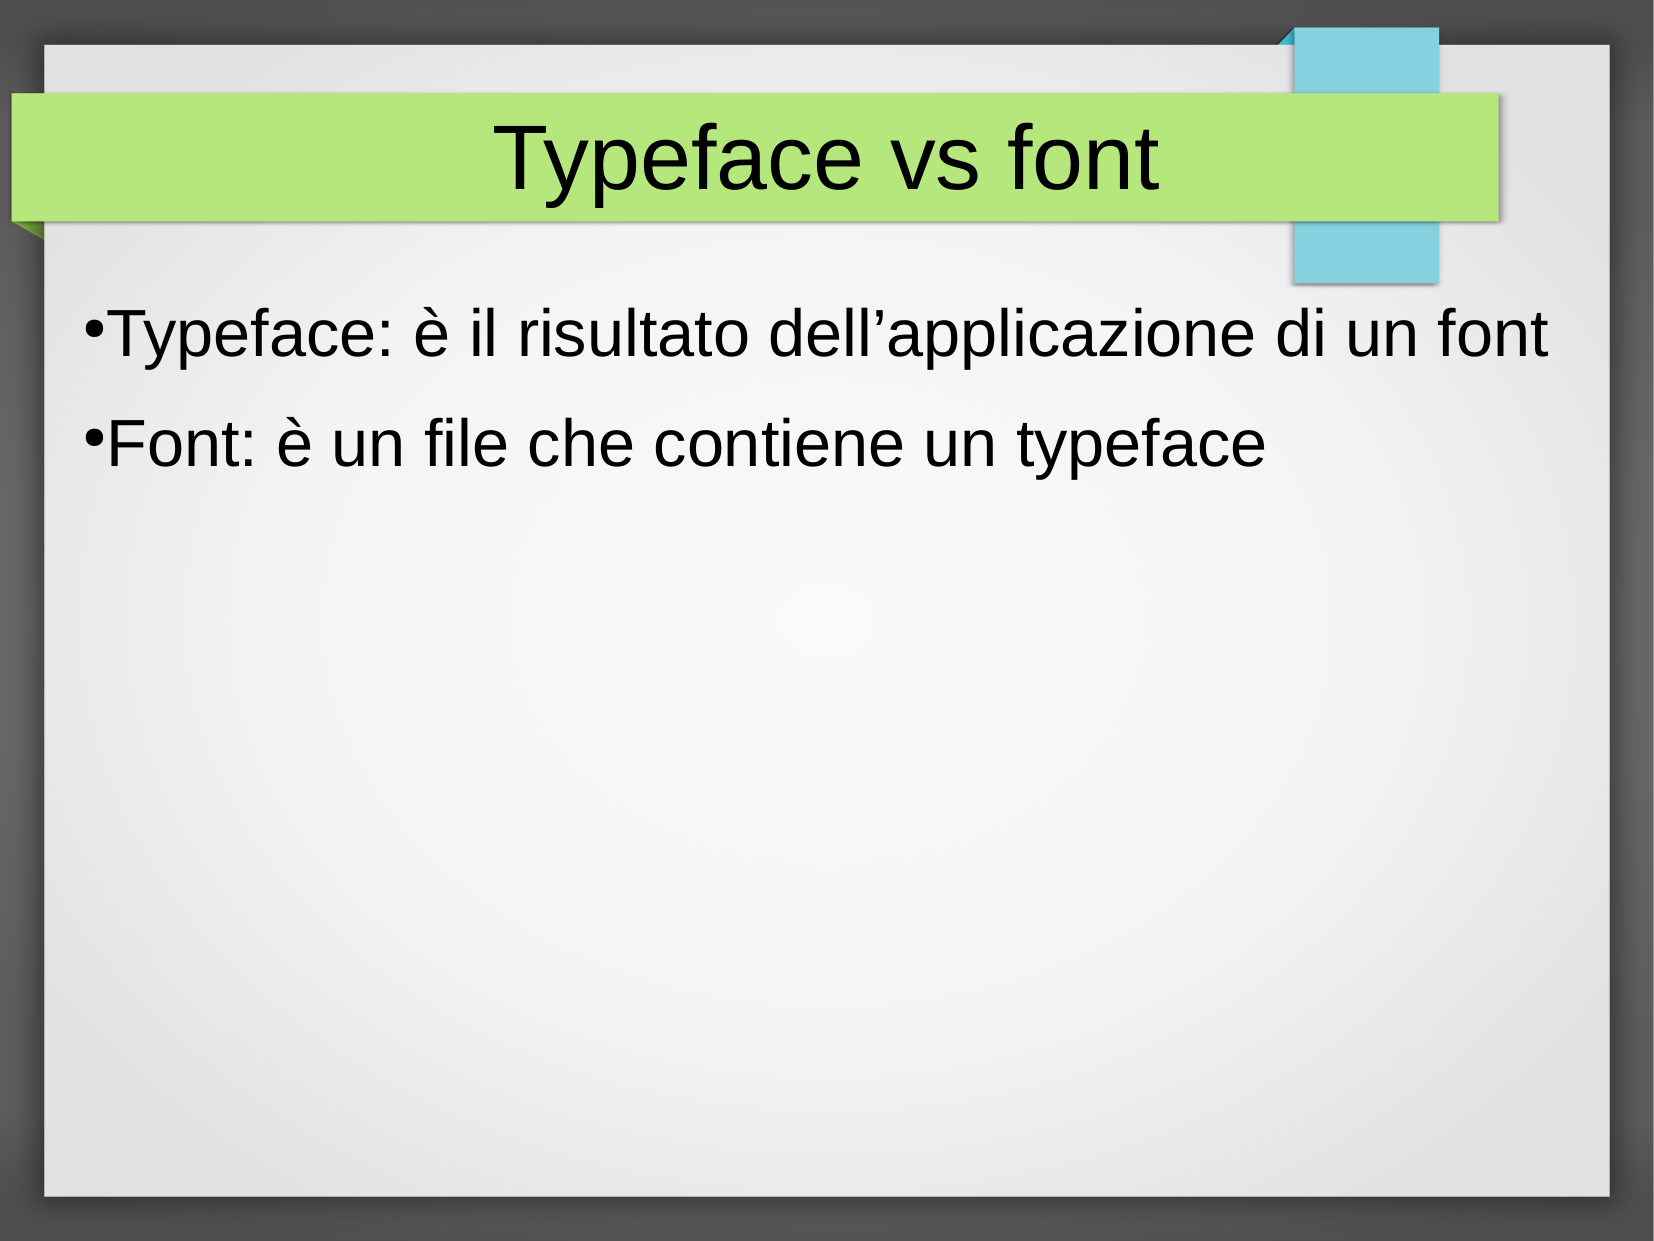

# Typeface vs font
Typeface: è il risultato dell’applicazione di un font
Font: è un file che contiene un typeface